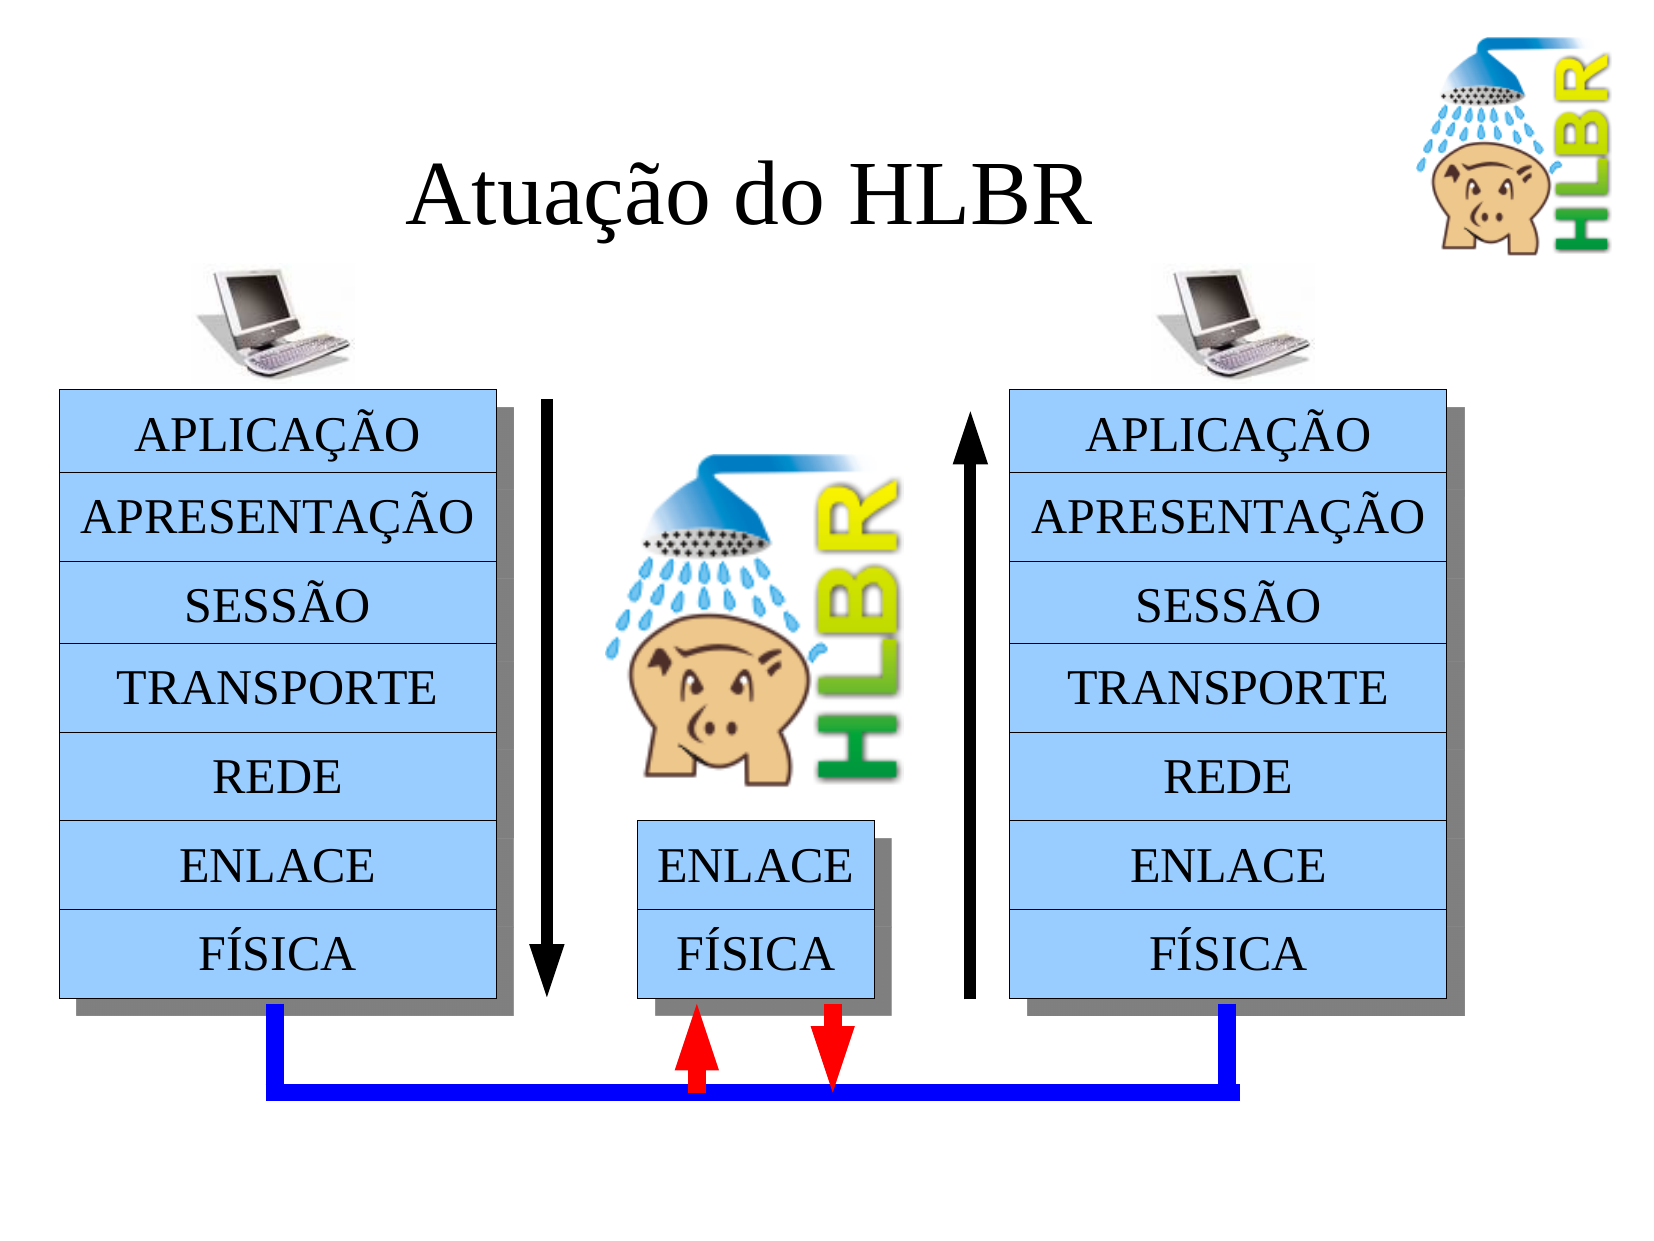

# Atuação do HLBR
APLICAÇÃO
APLICAÇÃO
APRESENTAÇÃO
APRESENTAÇÃO
SESSÃO
SESSÃO
TRANSPORTE
TRANSPORTE
REDE
REDE
ENLACE
ENLACE
ENLACE
FÍSICA
FÍSICA
FÍSICA